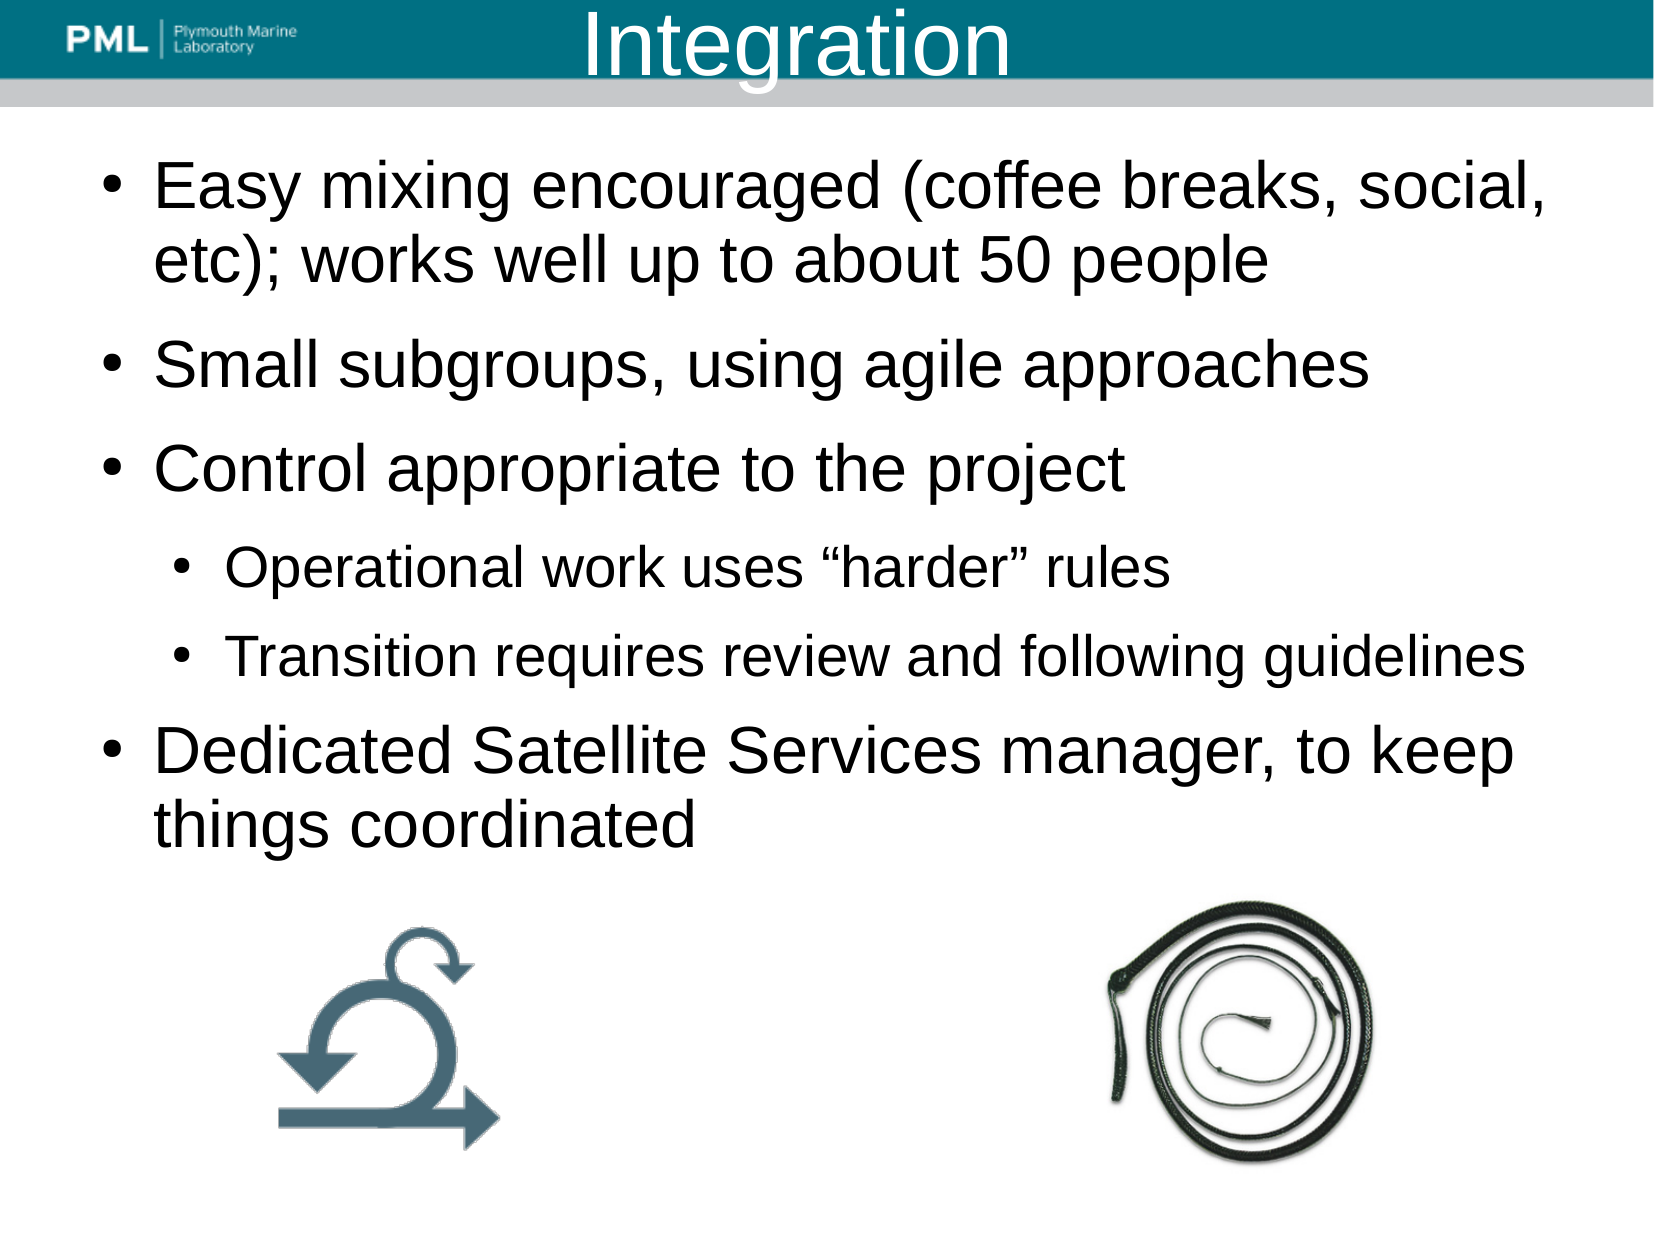

# Integration
Easy mixing encouraged (coffee breaks, social, etc); works well up to about 50 people
Small subgroups, using agile approaches
Control appropriate to the project
Operational work uses “harder” rules
Transition requires review and following guidelines
Dedicated Satellite Services manager, to keep things coordinated